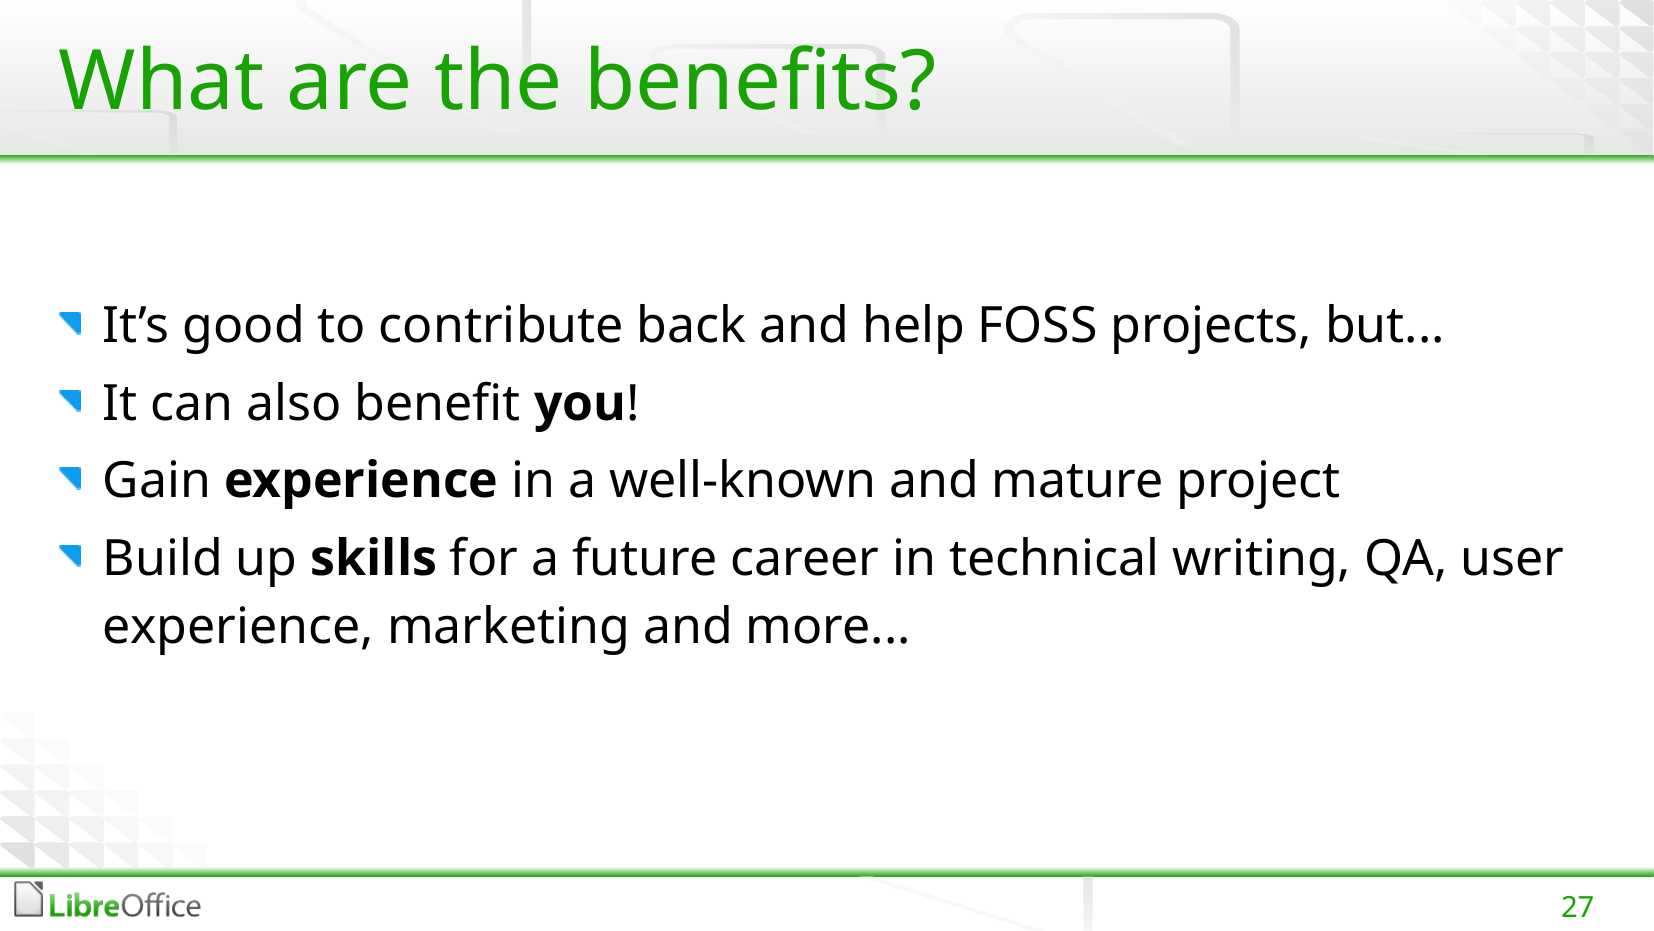

# What are the benefits?
It’s good to contribute back and help FOSS projects, but...
It can also benefit you!
Gain experience in a well-known and mature project
Build up skills for a future career in technical writing, QA, user experience, marketing and more...
27